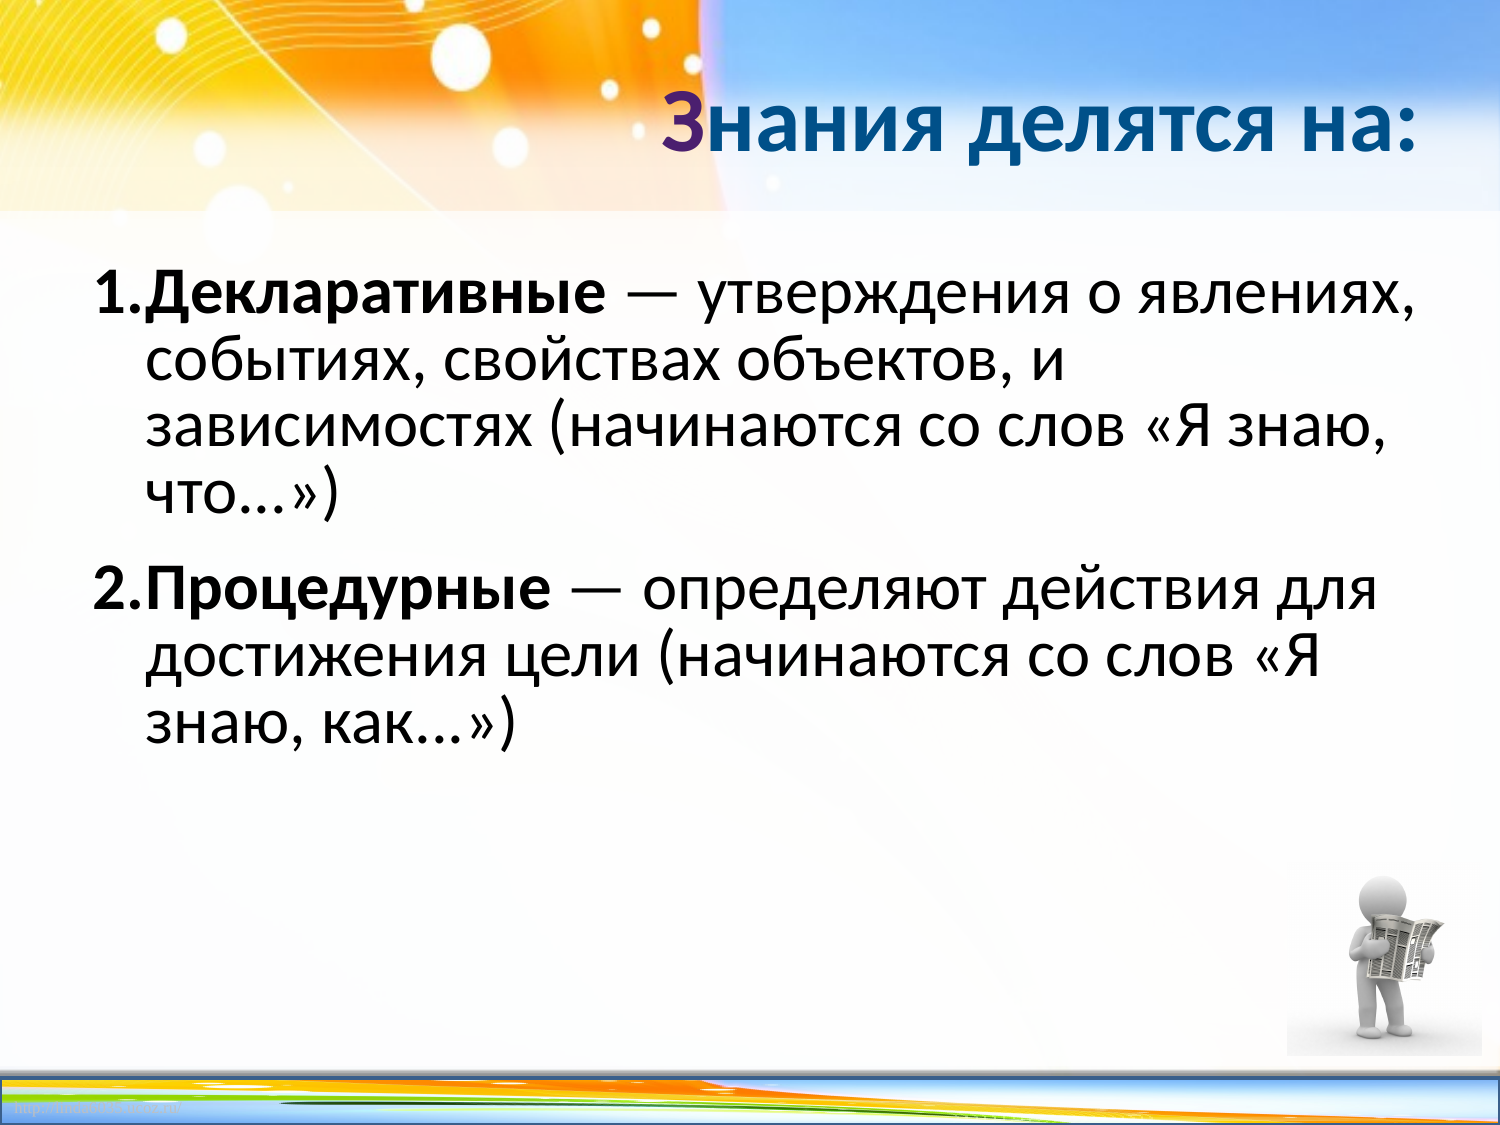

# Знания делятся на:
Декларативные — утверждения о явлениях, событиях, свойствах объектов, и зависимостях (начинаются со слов «Я знаю, что...»)
Процедурные — определяют действия для достижения цели (начинаются со слов «Я знаю, как...»)